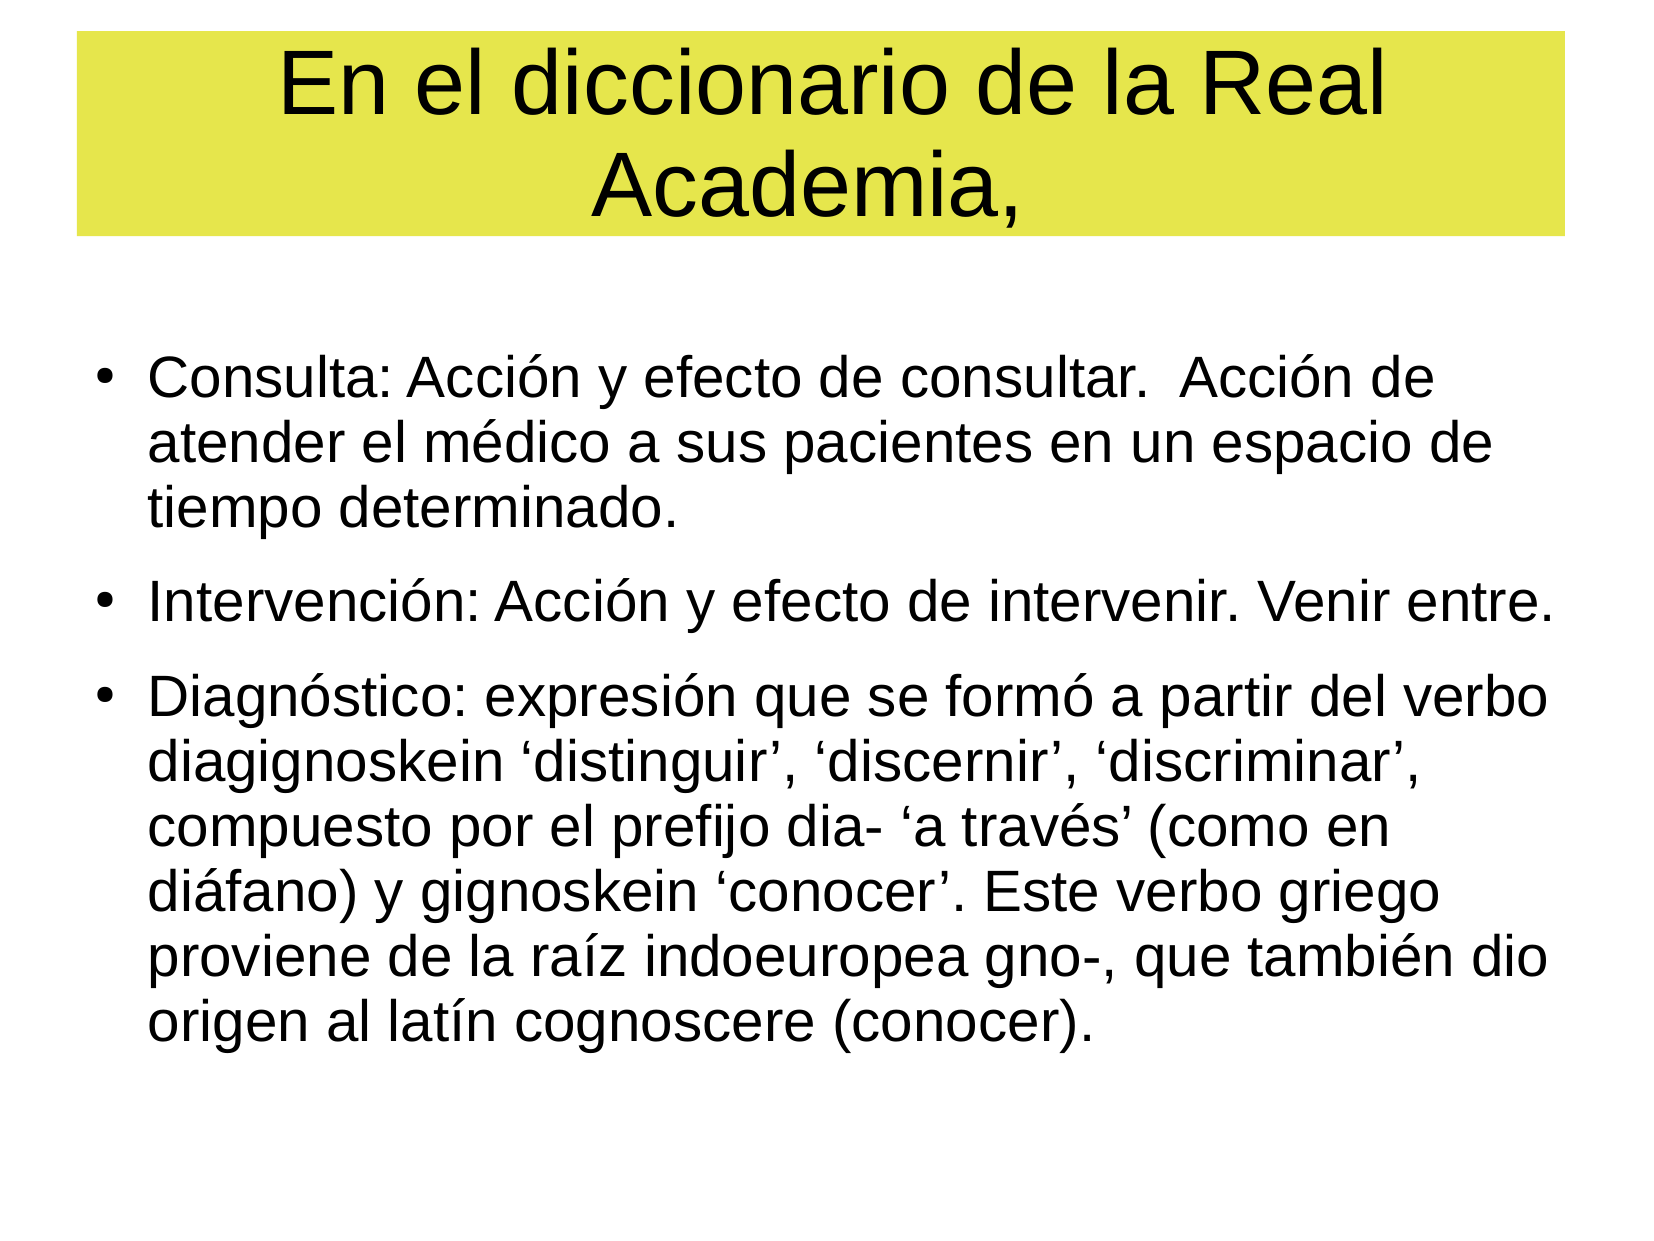

# En el diccionario de la Real Academia,
Consulta: Acción y efecto de consultar. Acción de atender el médico a sus pacientes en un espacio de tiempo determinado.
Intervención: Acción y efecto de intervenir. Venir entre.
Diagnóstico: expresión que se formó a partir del verbo diagignoskein ‘distinguir’, ‘discernir’, ‘discriminar’, compuesto por el prefijo dia- ‘a través’ (como en diáfano) y gignoskein ‘conocer’. Este verbo griego proviene de la raíz indoeuropea gno-, que también dio origen al latín cognoscere (conocer).